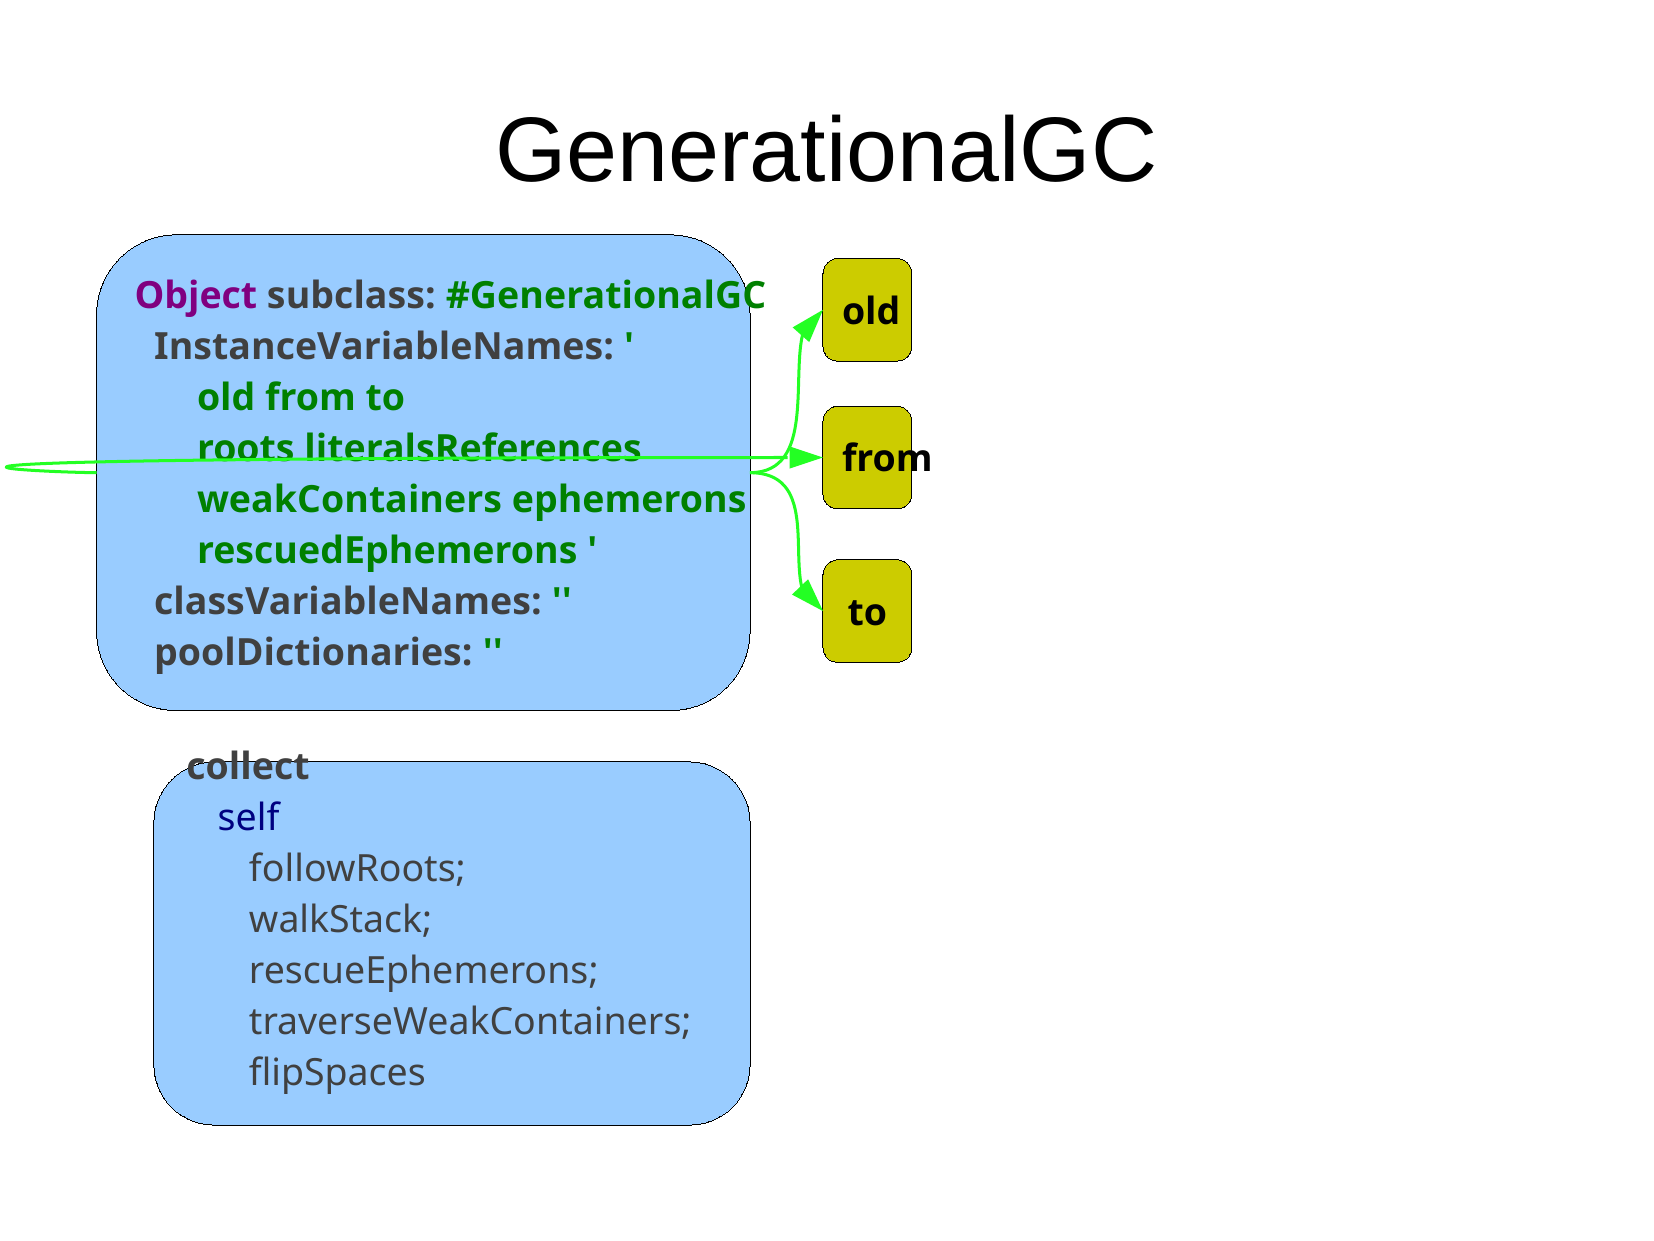

GenerationalGC
Object subclass: #GenerationalGC
 InstanceVariableNames: '
		old from to
		roots literalsReferences
		weakContainers ephemerons
		rescuedEphemerons '
 classVariableNames: ''
 poolDictionaries: ''
old
from
to
collect
	self
		followRoots;
		walkStack;
		rescueEphemerons;
		traverseWeakContainers;
		flipSpaces